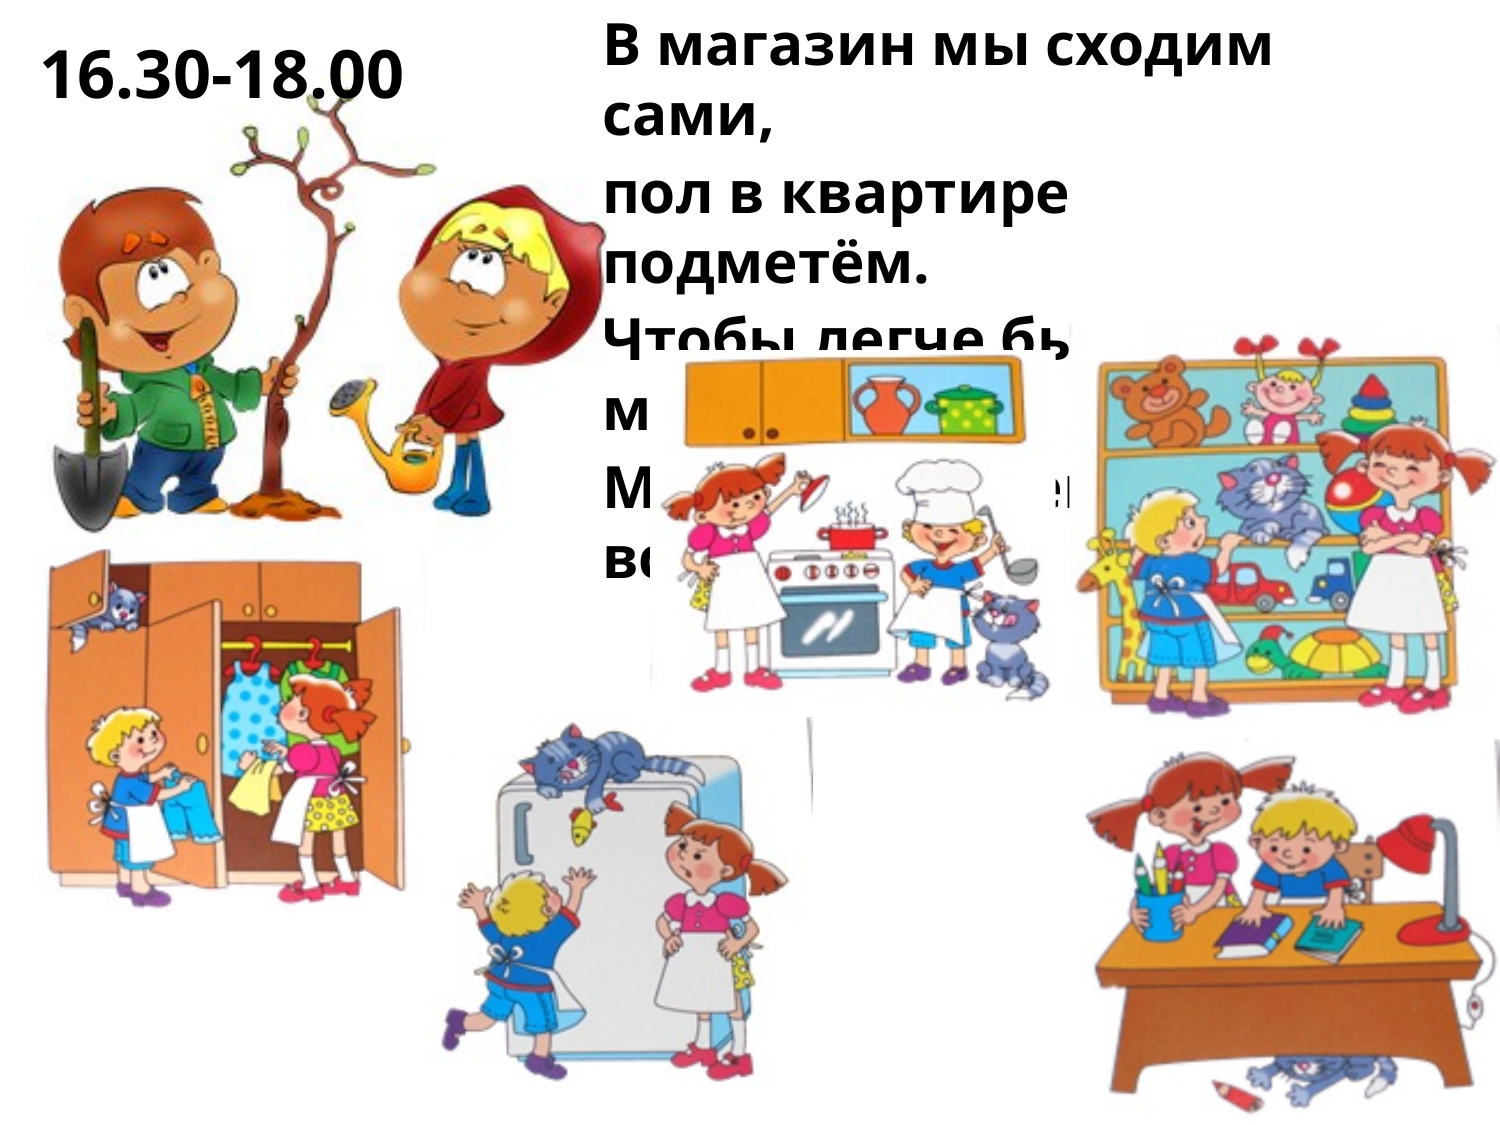

В магазин мы сходим сами,
пол в квартире подметём.
Чтобы легче было маме,
Мы поможем ей во всём.
16.30-18.00